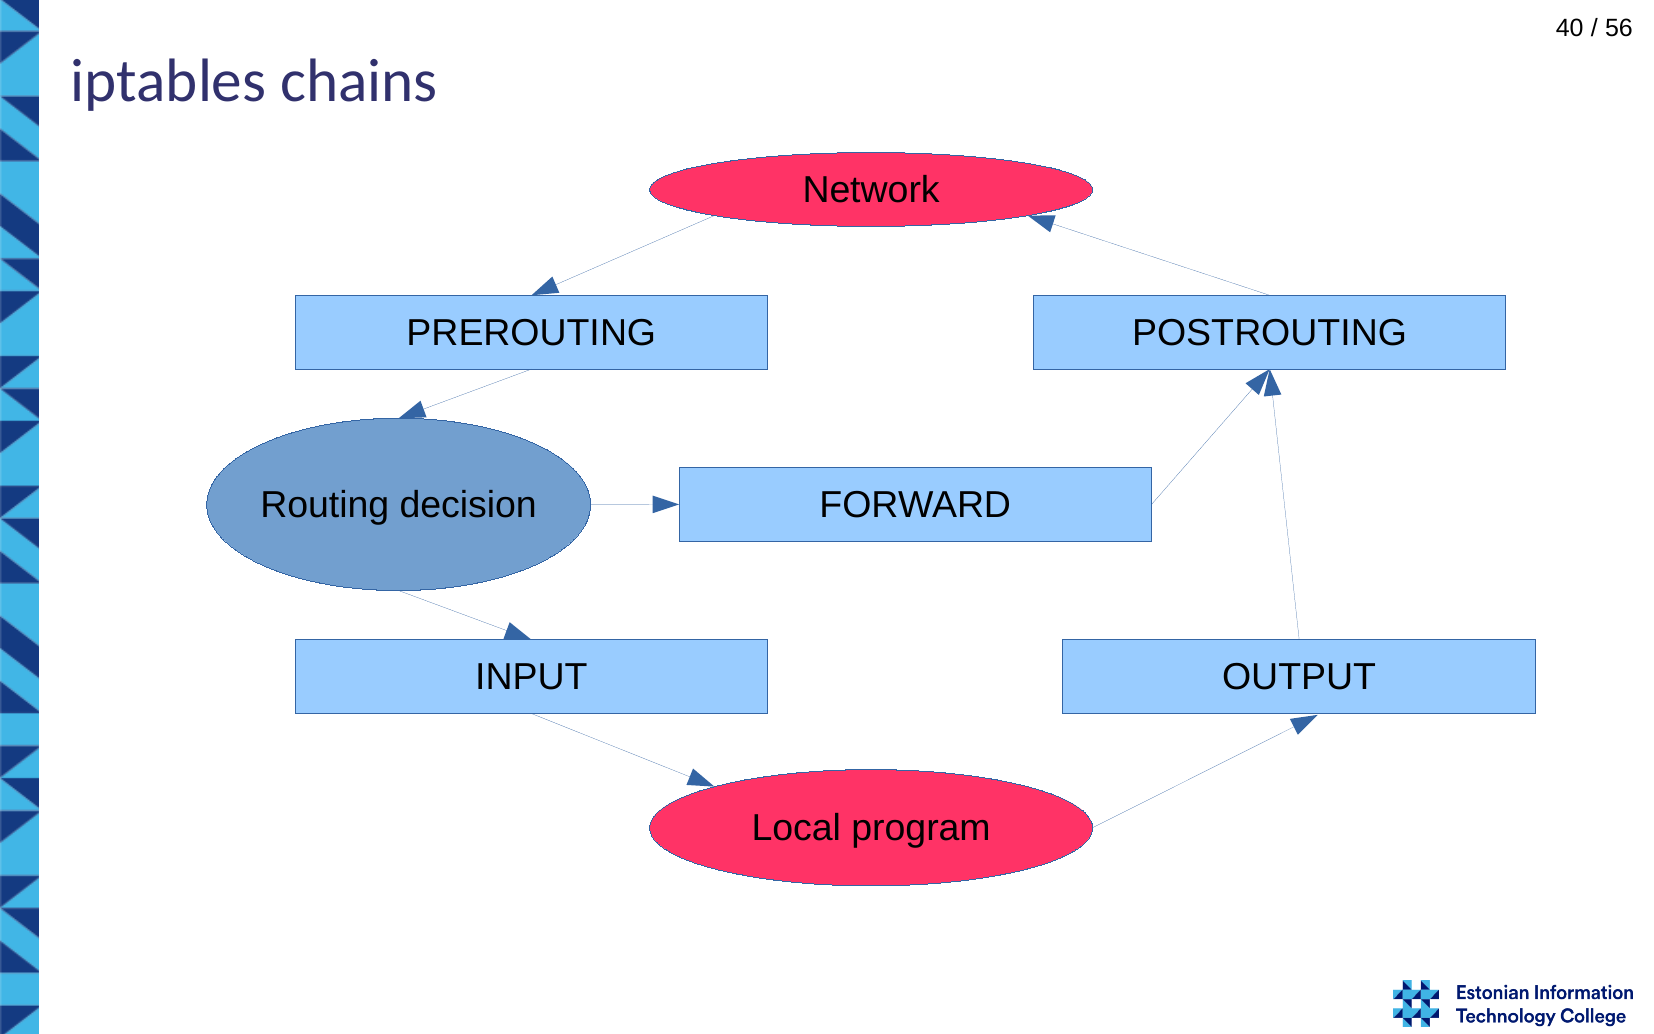

# iptables chains
Network
PREROUTING
POSTROUTING
Routing decision
FORWARD
INPUT
OUTPUT
Local program